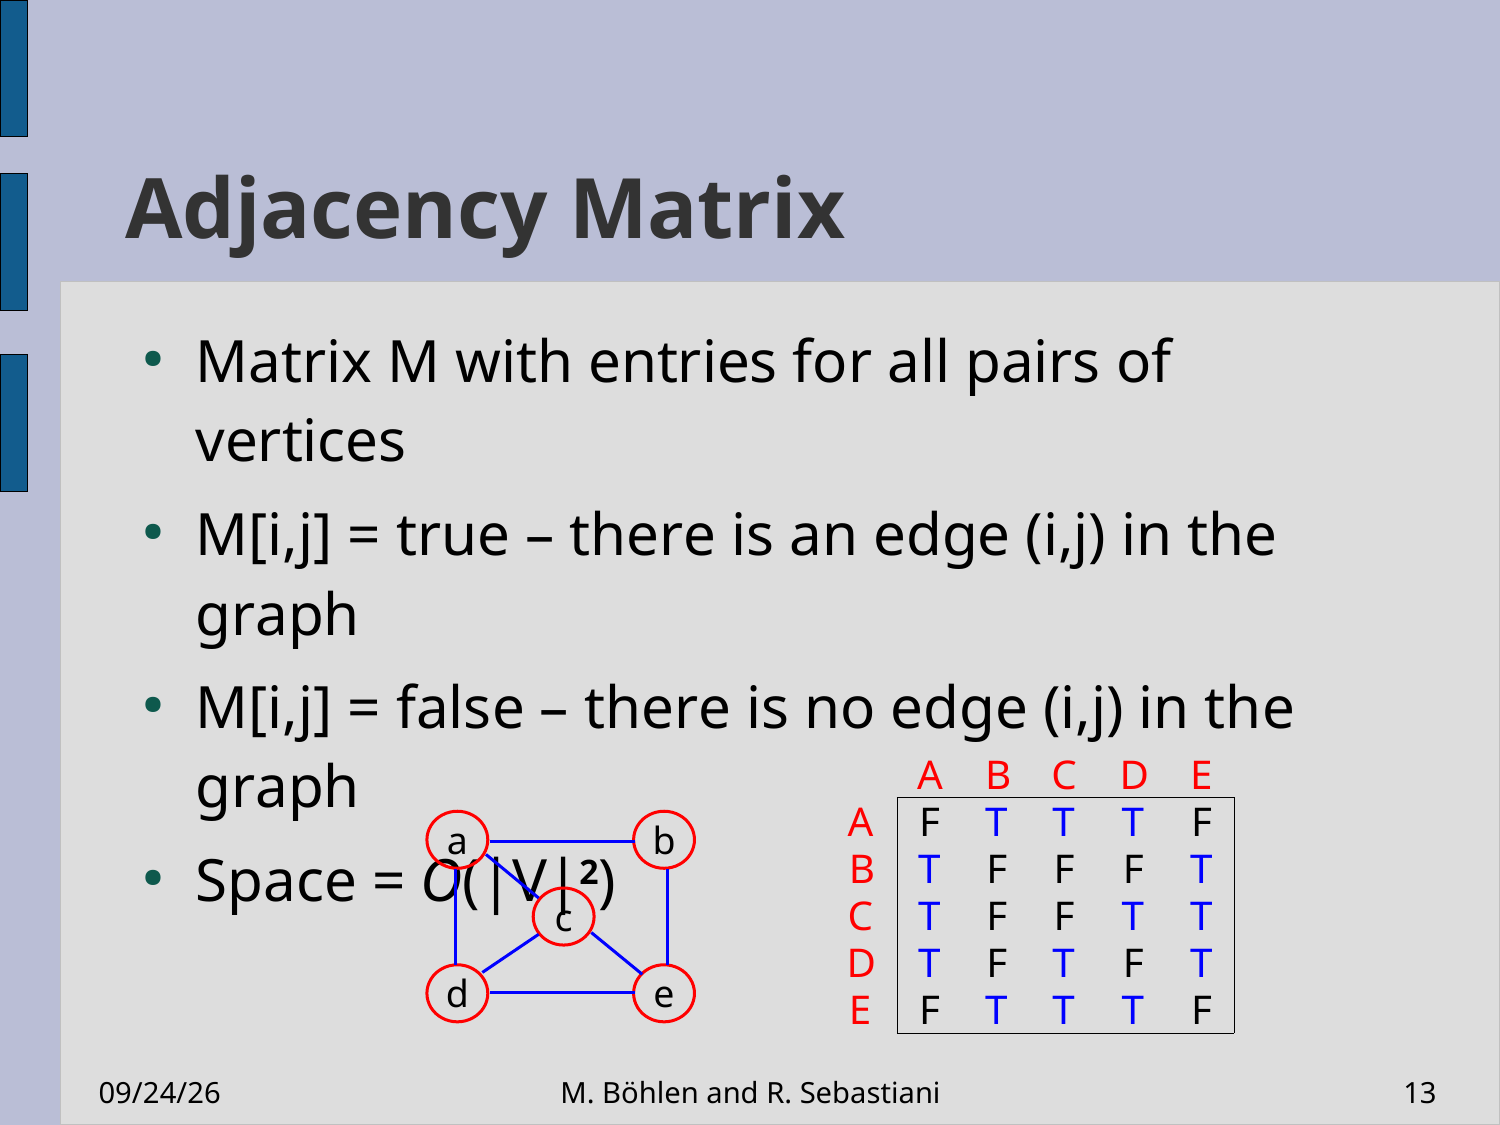

Adjacency Matrix
# Matrix M with entries for all pairs of vertices
M[i,j] = true – there is an edge (i,j) in the graph
M[i,j] = false – there is no edge (i,j) in the graph
Space = O(|V|2)
a
b
c
d
e
M. Böhlen and R. Sebastiani
13